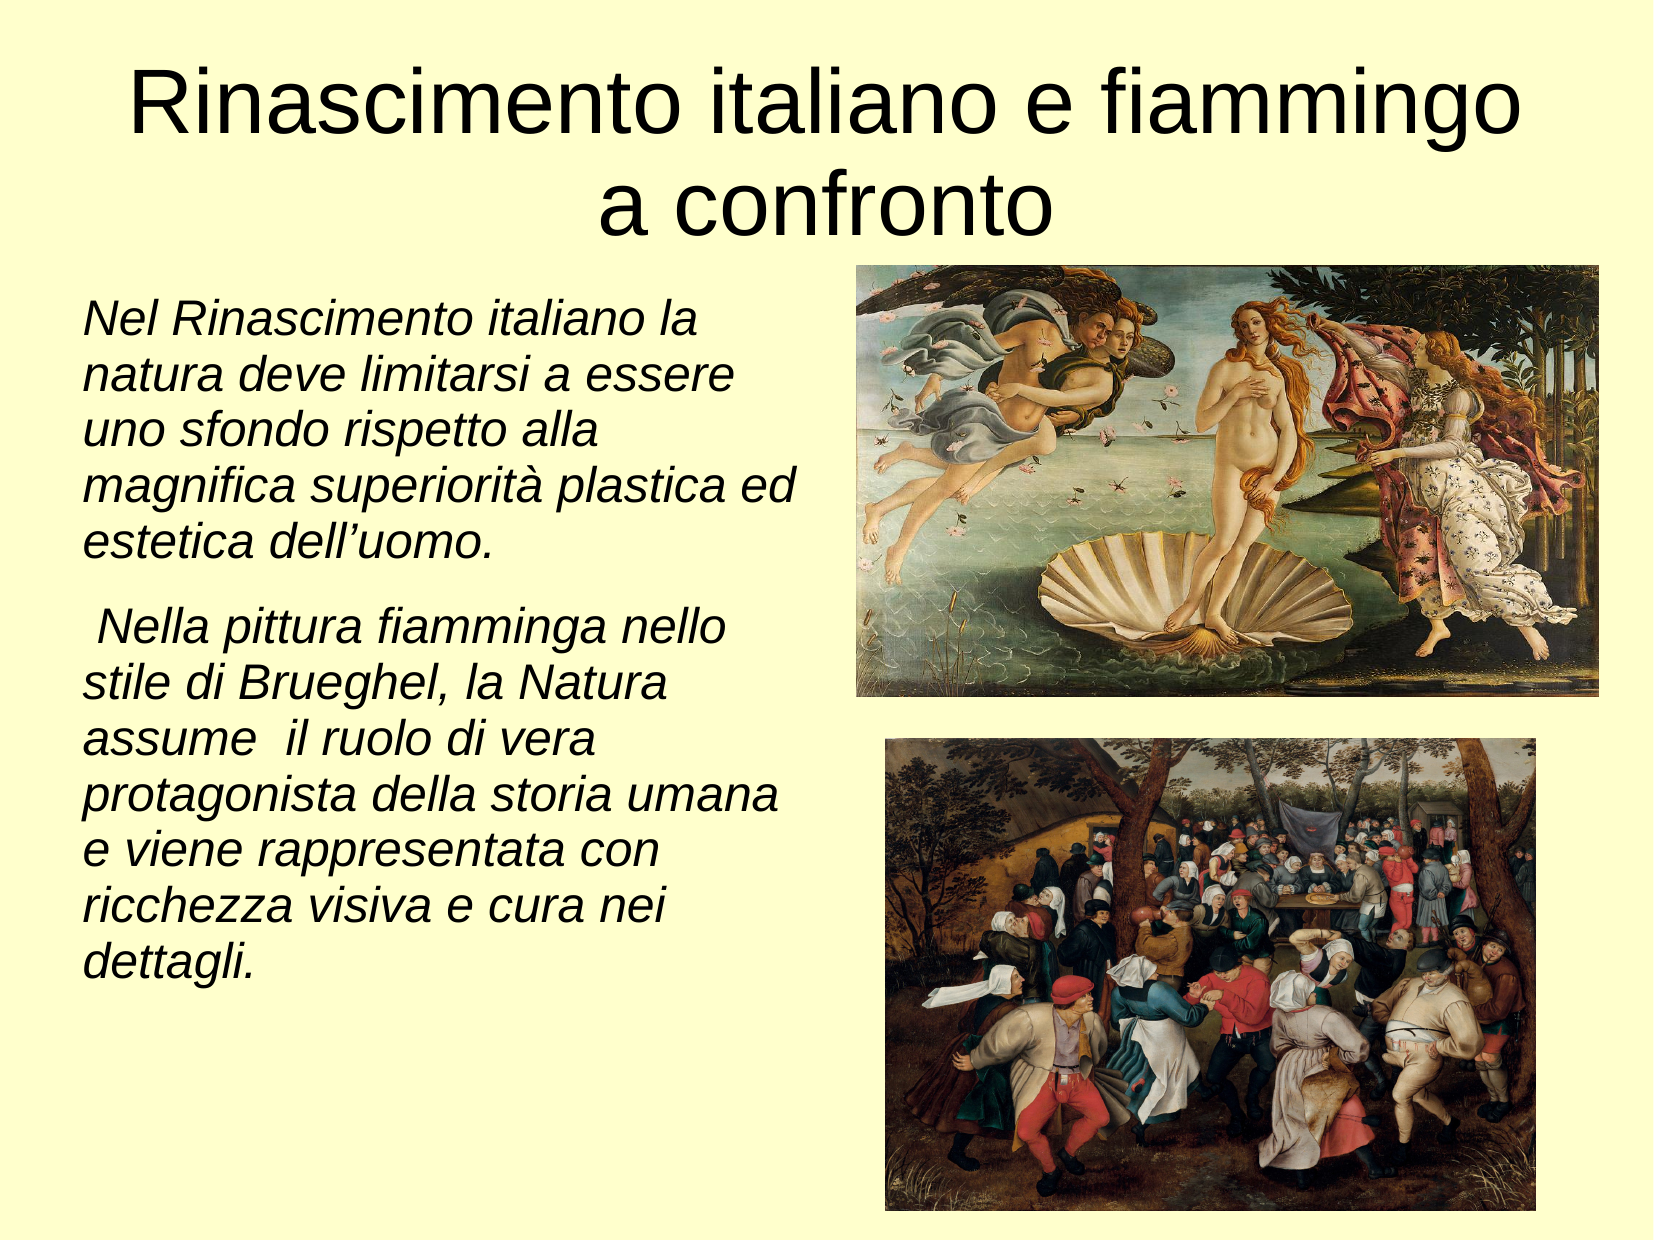

# Rinascimento italiano e fiammingo a confronto
Nel Rinascimento italiano la natura deve limitarsi a essere uno sfondo rispetto alla magnifica superiorità plastica ed estetica dell’uomo.
 Nella pittura fiamminga nello stile di Brueghel, la Natura assume il ruolo di vera protagonista della storia umana e viene rappresentata con ricchezza visiva e cura nei dettagli.